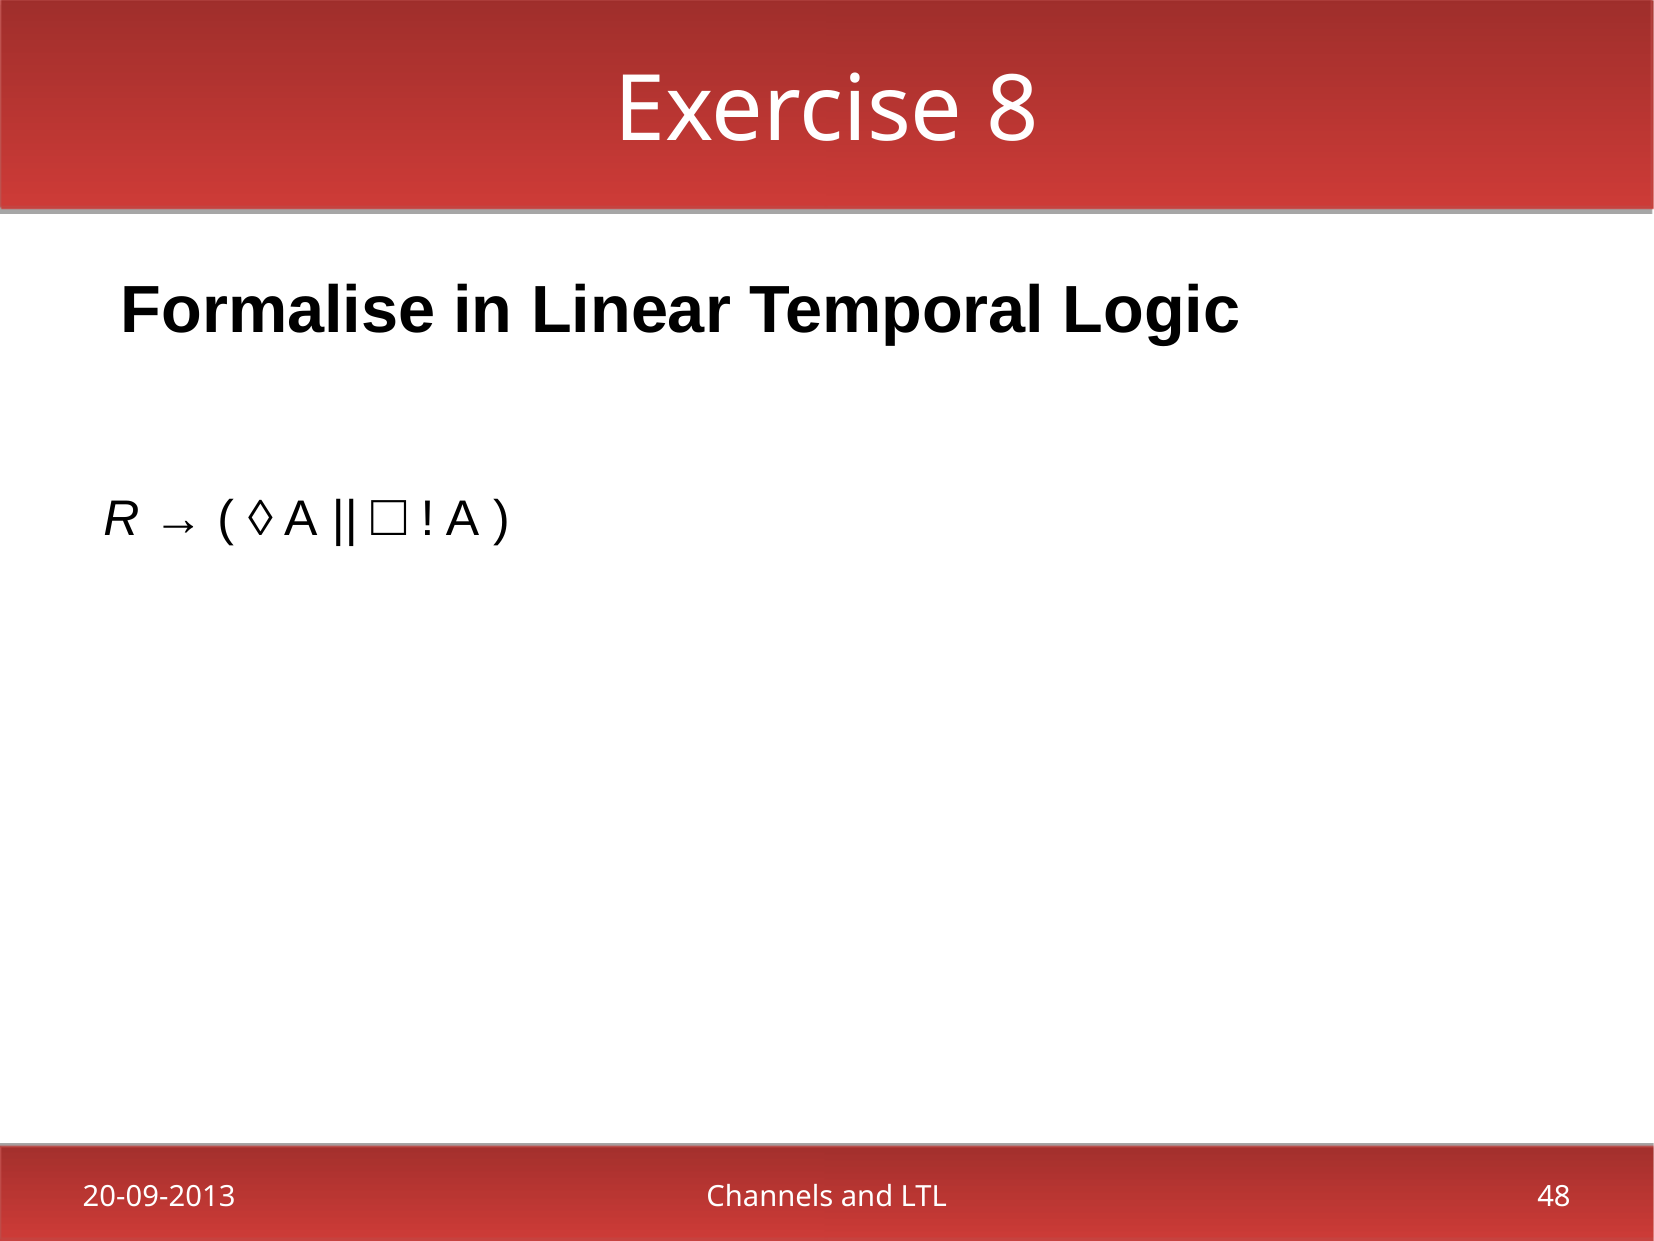

# Exercise 8
Formalise in Linear Temporal Logic
R → ( ◊ A || □ ! A )
20-09-2013
Channels and LTL
48